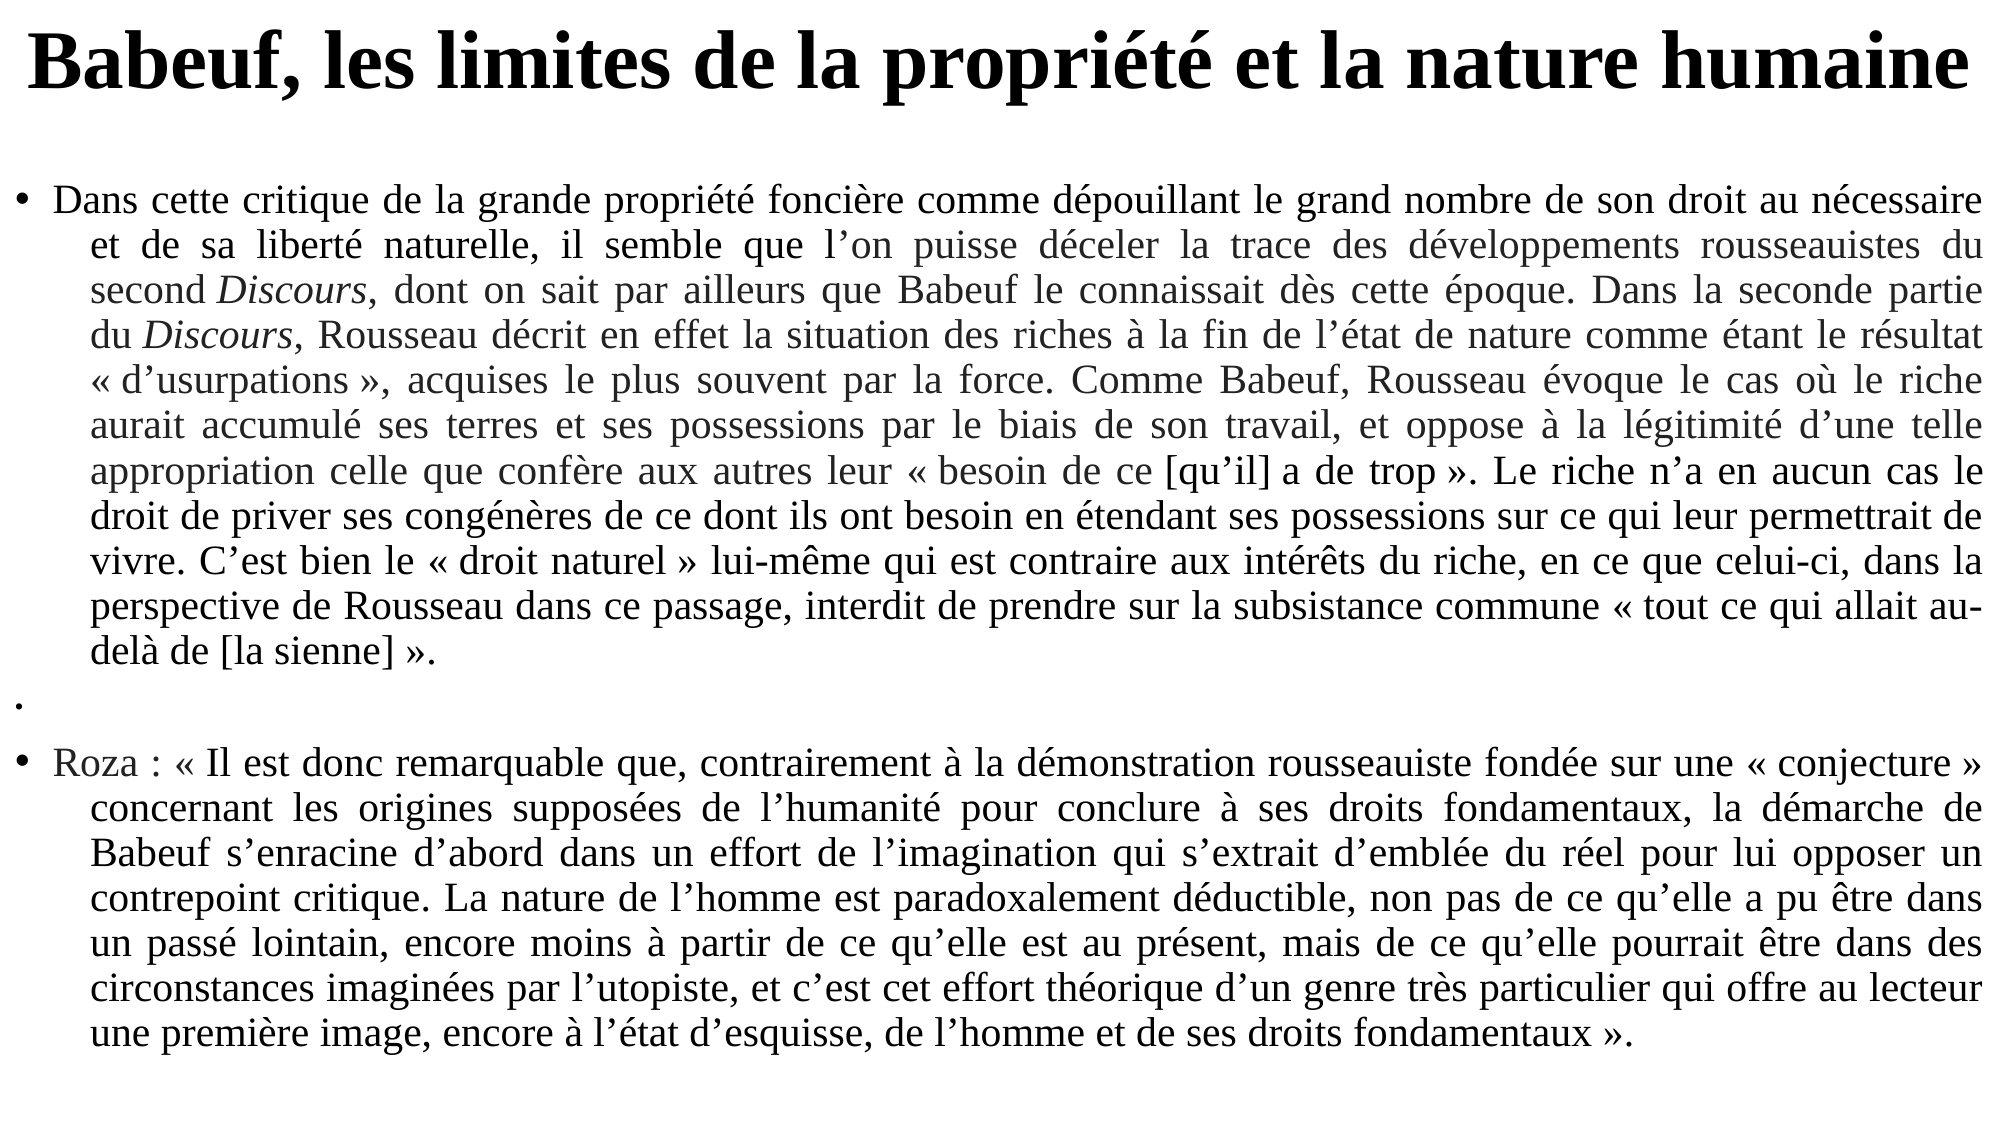

# Babeuf, les limites de la propriété et la nature humaine
Dans cette critique de la grande propriété foncière comme dépouillant le grand nombre de son droit au nécessaire et de sa liberté naturelle, il semble que l’on puisse déceler la trace des développements rousseauistes du second Discours, dont on sait par ailleurs que Babeuf le connaissait dès cette époque. Dans la seconde partie du Discours, Rousseau décrit en effet la situation des riches à la fin de l’état de nature comme étant le résultat « d’usurpations », acquises le plus souvent par la force. Comme Babeuf, Rousseau évoque le cas où le riche aurait accumulé ses terres et ses possessions par le biais de son travail, et oppose à la légitimité d’une telle appropriation celle que confère aux autres leur « besoin de ce [qu’il] a de trop ». Le riche n’a en aucun cas le droit de priver ses congénères de ce dont ils ont besoin en étendant ses possessions sur ce qui leur permettrait de vivre. C’est bien le « droit naturel » lui-même qui est contraire aux intérêts du riche, en ce que celui-ci, dans la perspective de Rousseau dans ce passage, interdit de prendre sur la subsistance commune « tout ce qui allait au-delà de [la sienne] ».
Roza : « Il est donc remarquable que, contrairement à la démonstration rousseauiste fondée sur une « conjecture » concernant les origines supposées de l’humanité pour conclure à ses droits fondamentaux, la démarche de Babeuf s’enracine d’abord dans un effort de l’imagination qui s’extrait d’emblée du réel pour lui opposer un contrepoint critique. La nature de l’homme est paradoxalement déductible, non pas de ce qu’elle a pu être dans un passé lointain, encore moins à partir de ce qu’elle est au présent, mais de ce qu’elle pourrait être dans des circonstances imaginées par l’utopiste, et c’est cet effort théorique d’un genre très particulier qui offre au lecteur une première image, encore à l’état d’esquisse, de l’homme et de ses droits fondamentaux ».